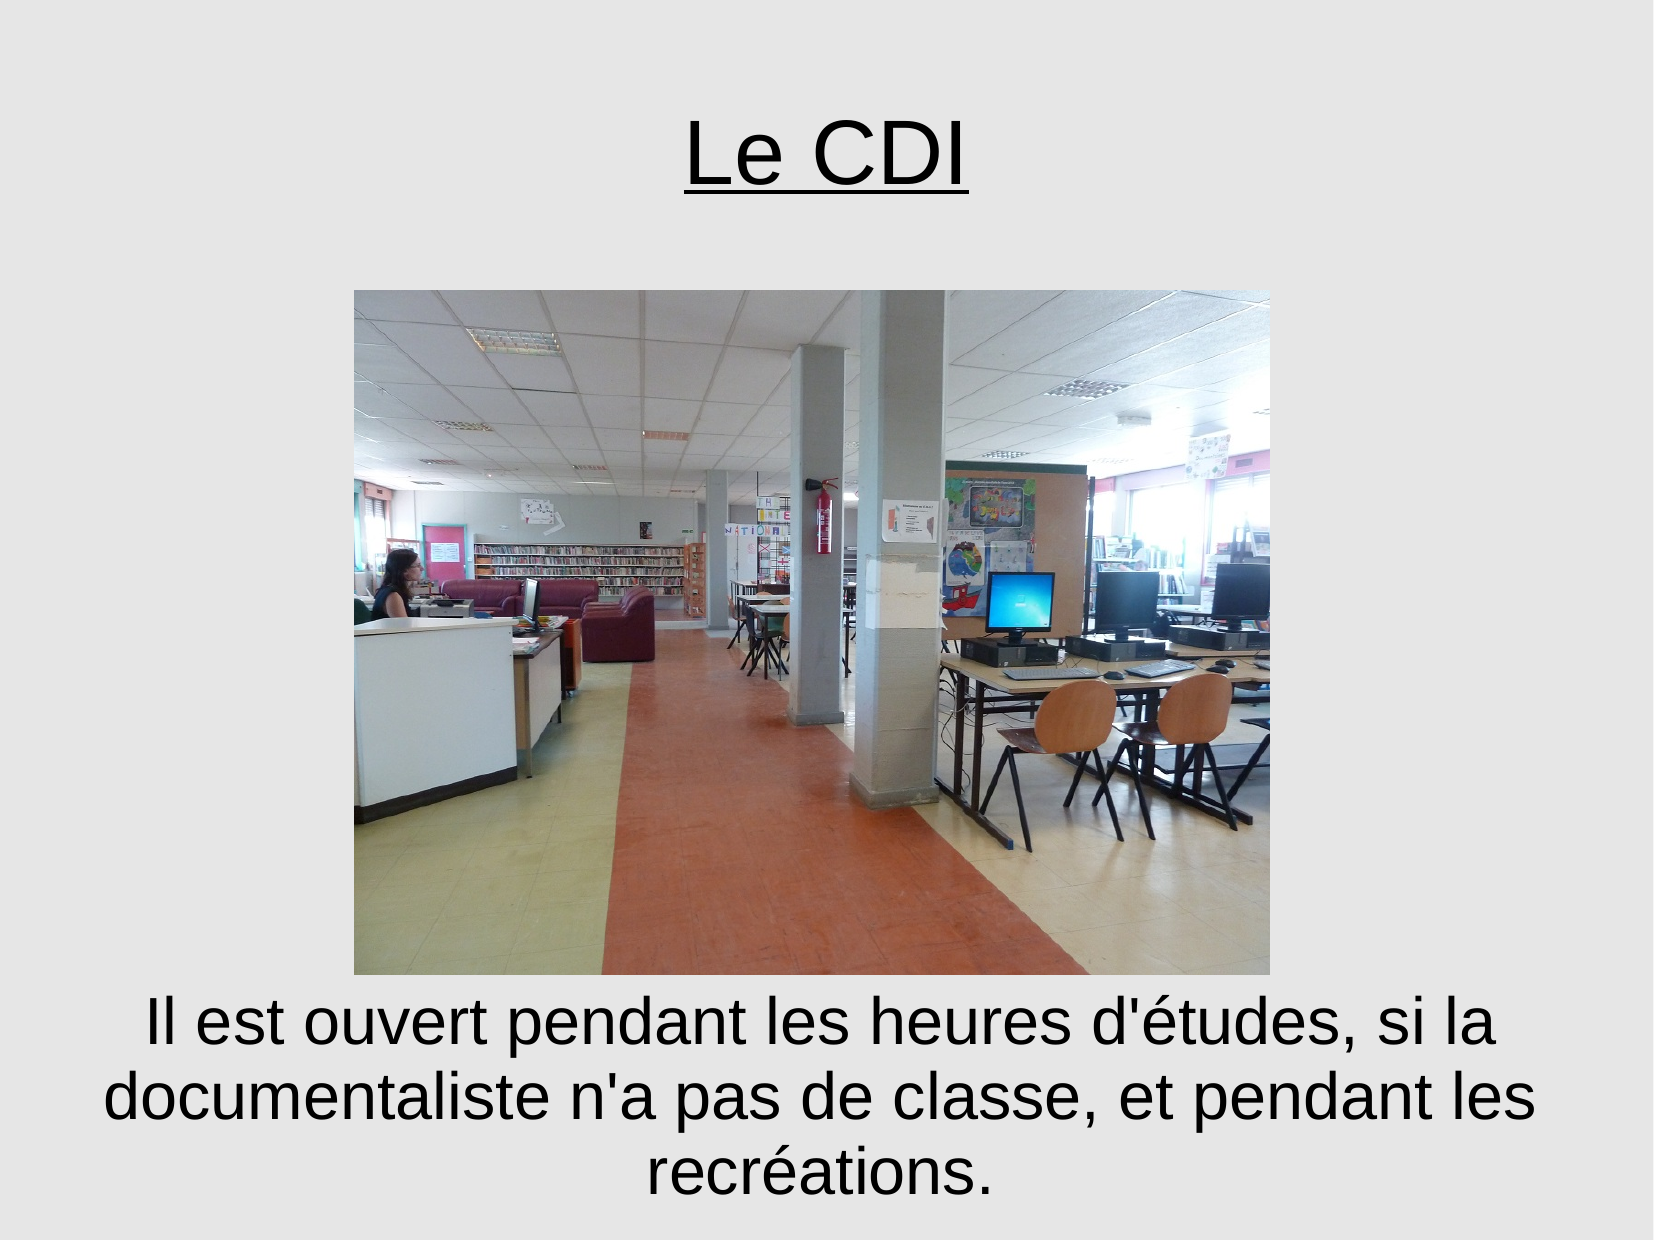

Le CDI
# Il est ouvert pendant les heures d'études, si la documentaliste n'a pas de classe, et pendant les recréations.